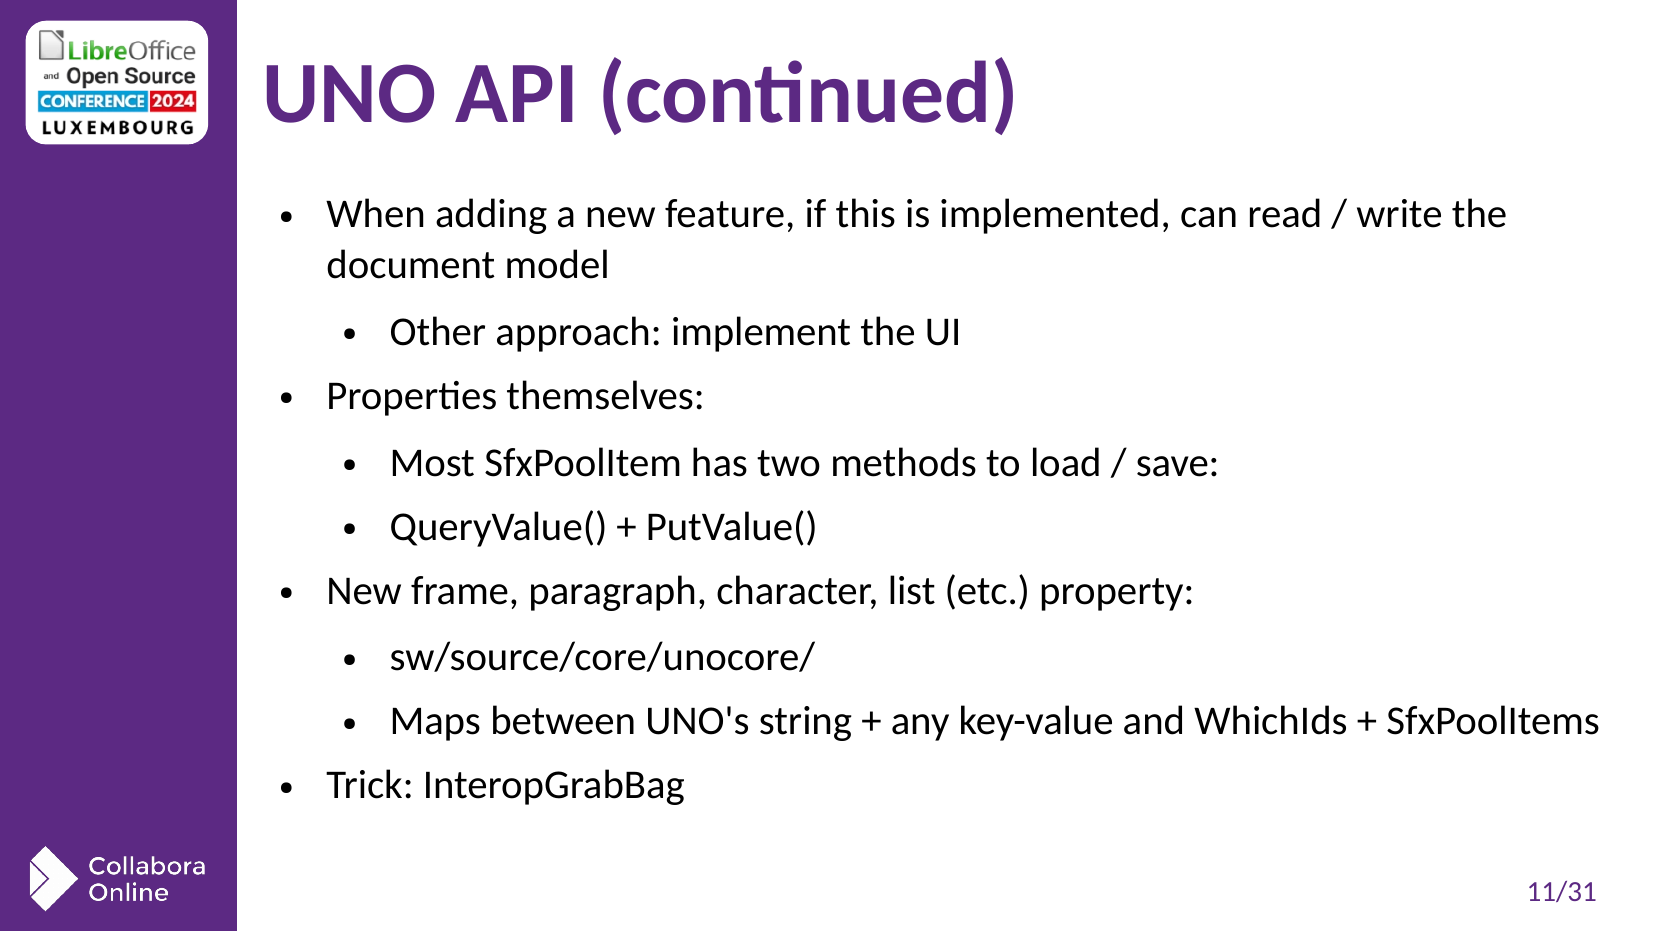

# UNO API (continued)
When adding a new feature, if this is implemented, can read / write the document model
Other approach: implement the UI
Properties themselves:
Most SfxPoolItem has two methods to load / save:
QueryValue() + PutValue()
New frame, paragraph, character, list (etc.) property:
sw/source/core/unocore/
Maps between UNO's string + any key-value and WhichIds + SfxPoolItems
Trick: InteropGrabBag
11